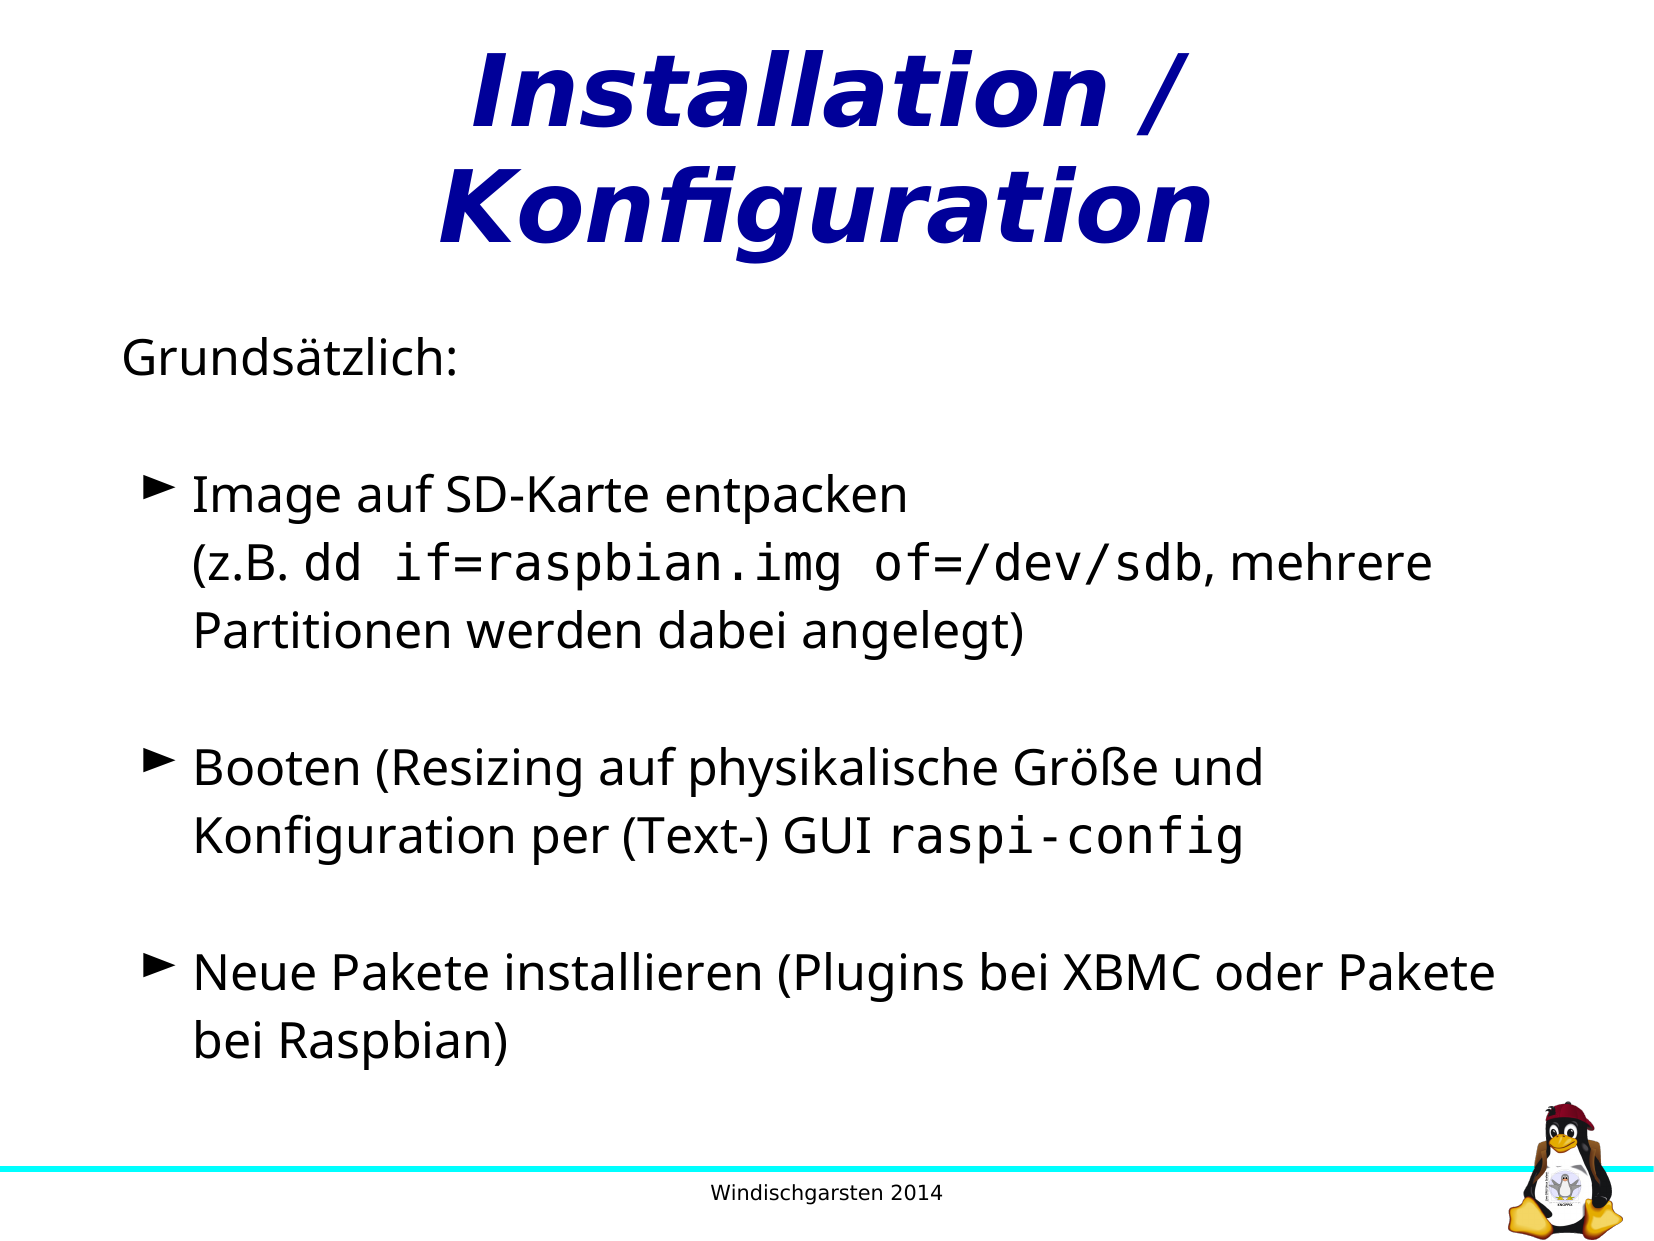

# Installation / Konfiguration
Grundsätzlich:
Image auf SD-Karte entpacken
(z.B. dd if=raspbian.img of=/dev/sdb, mehrere Partitionen werden dabei angelegt)
Booten (Resizing auf physikalische Größe und Konfiguration per (Text-) GUI raspi-config
Neue Pakete installieren (Plugins bei XBMC oder Pakete bei Raspbian)